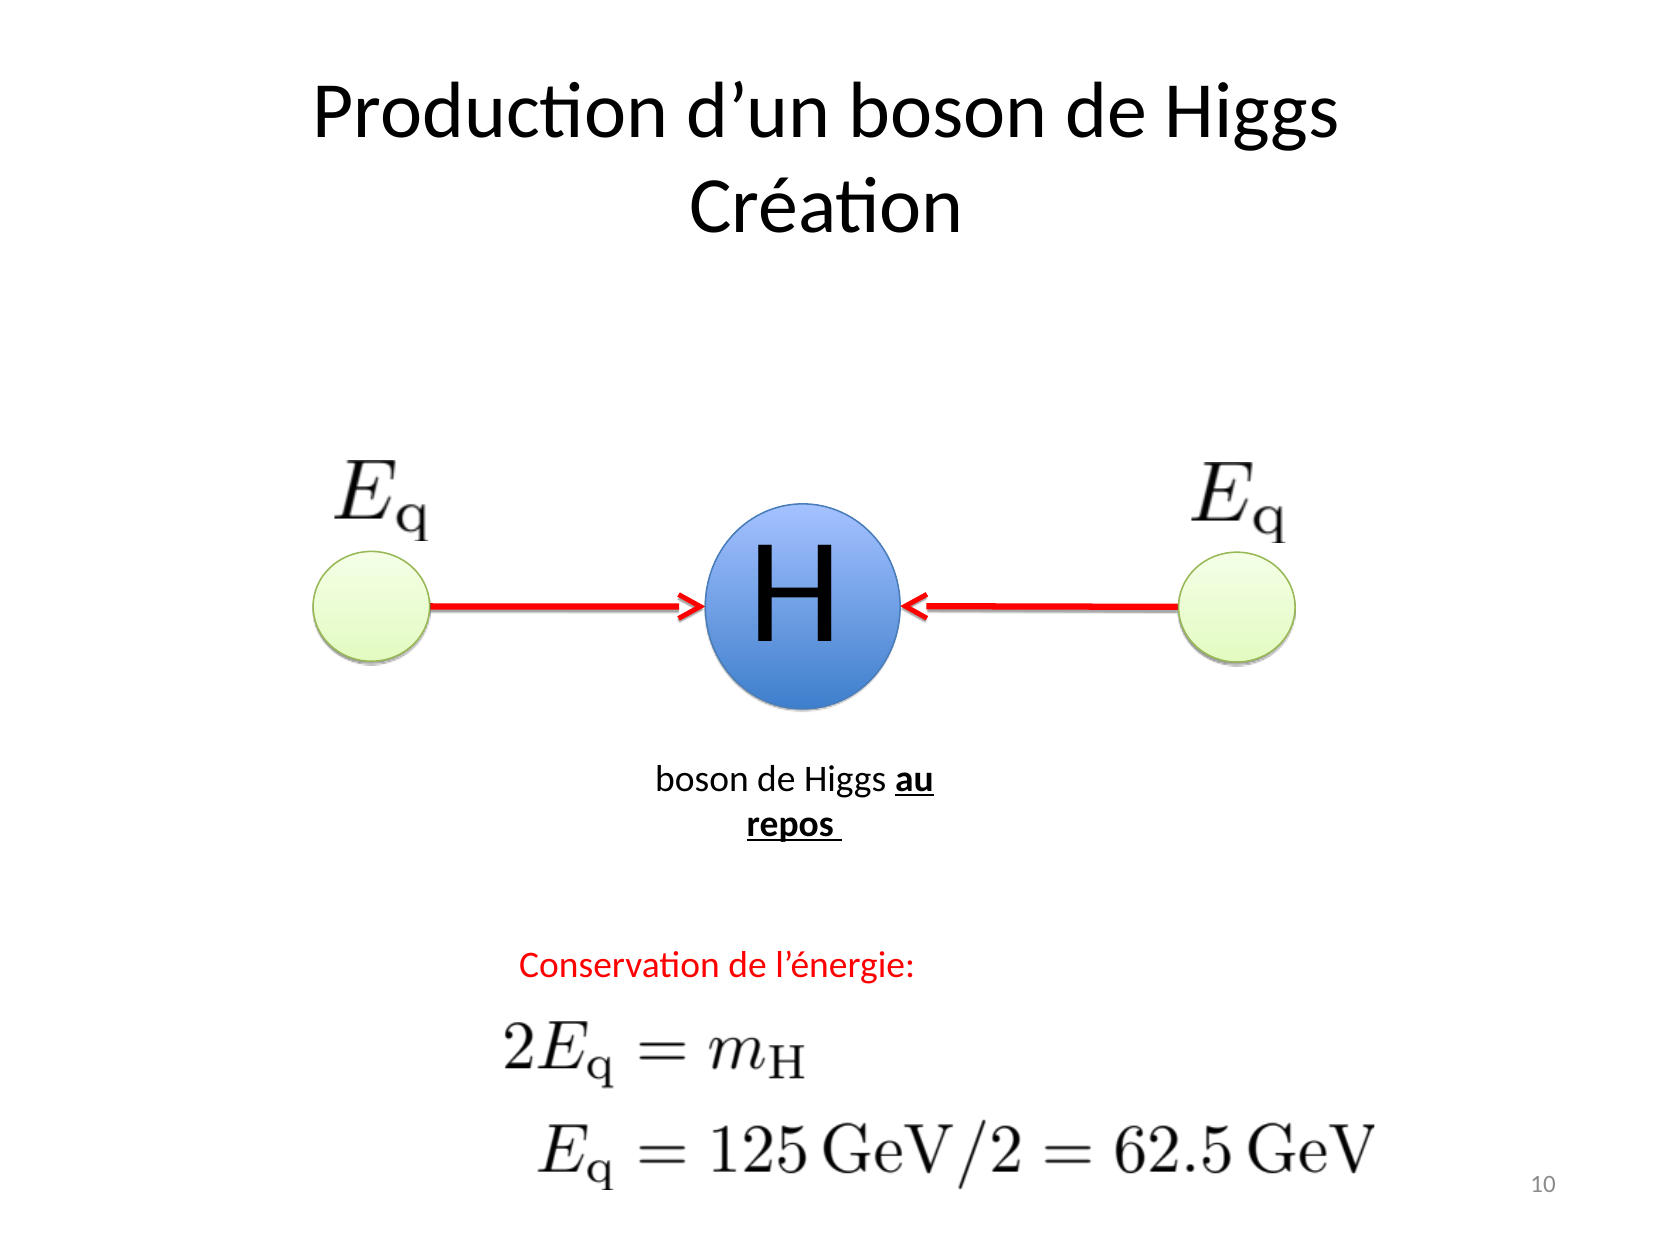

# Production d’un boson de Higgs Création
H
boson de Higgs au repos
Conservation de l’énergie: